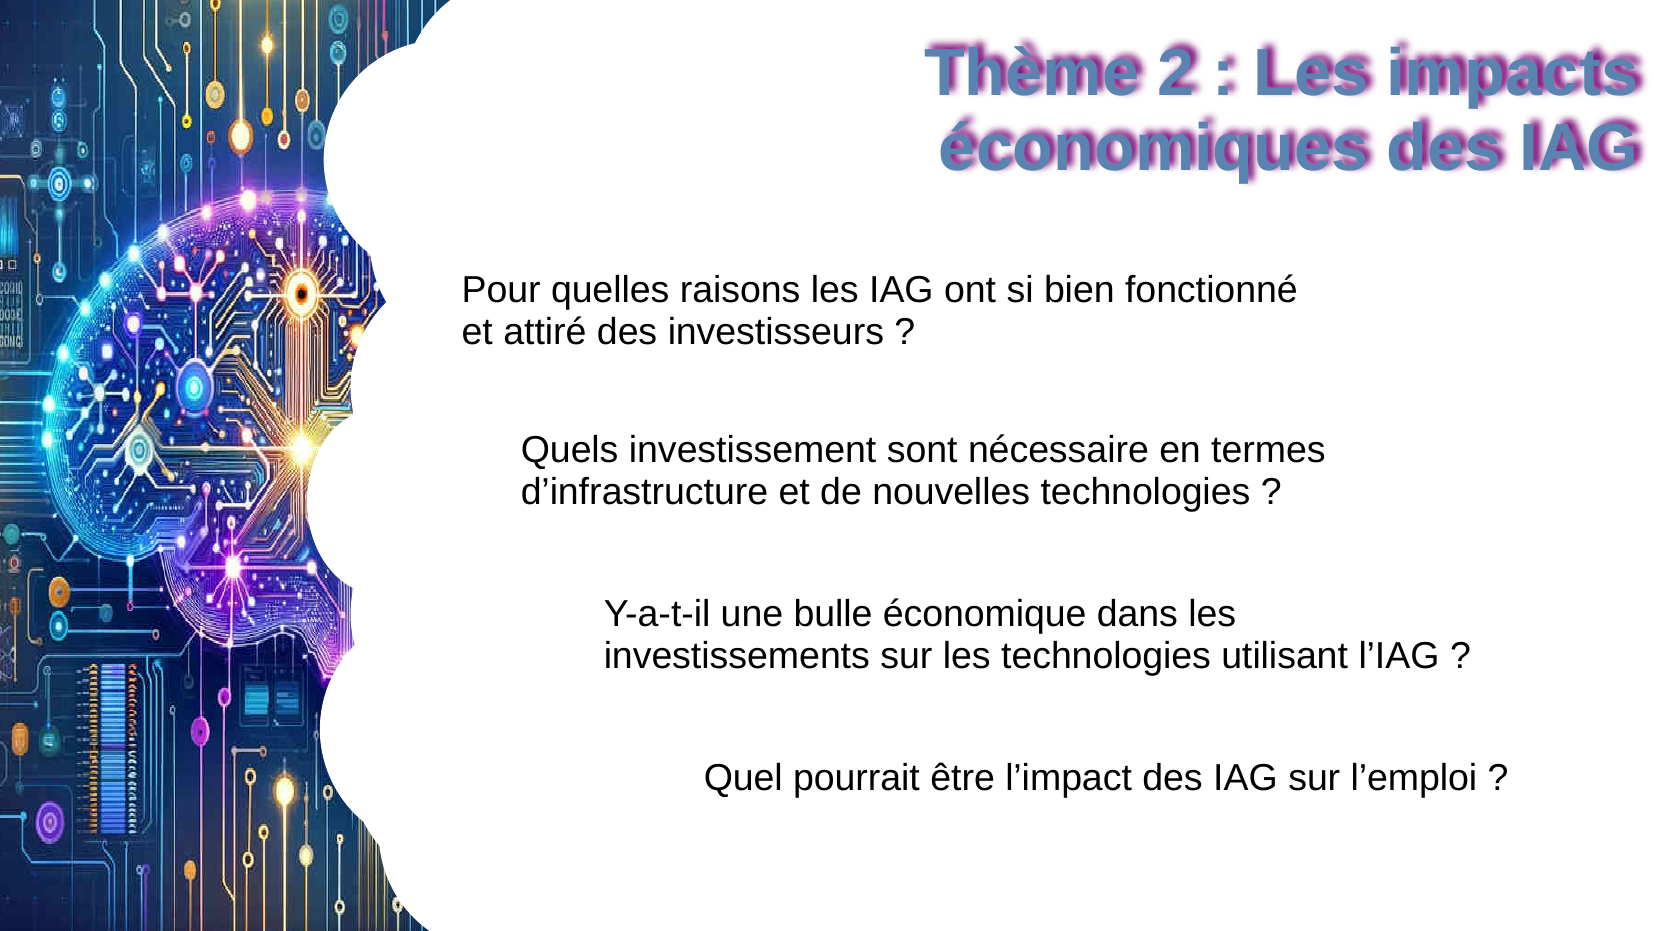

Thème 2 : Les impacts économiques des IAG
Pour quelles raisons les IAG ont si bien fonctionné et attiré des investisseurs ?
Quels investissement sont nécessaire en termes d’infrastructure et de nouvelles technologies ?
Y-a-t-il une bulle économique dans les investissements sur les technologies utilisant l’IAG ?
Quel pourrait être l’impact des IAG sur l’emploi ?